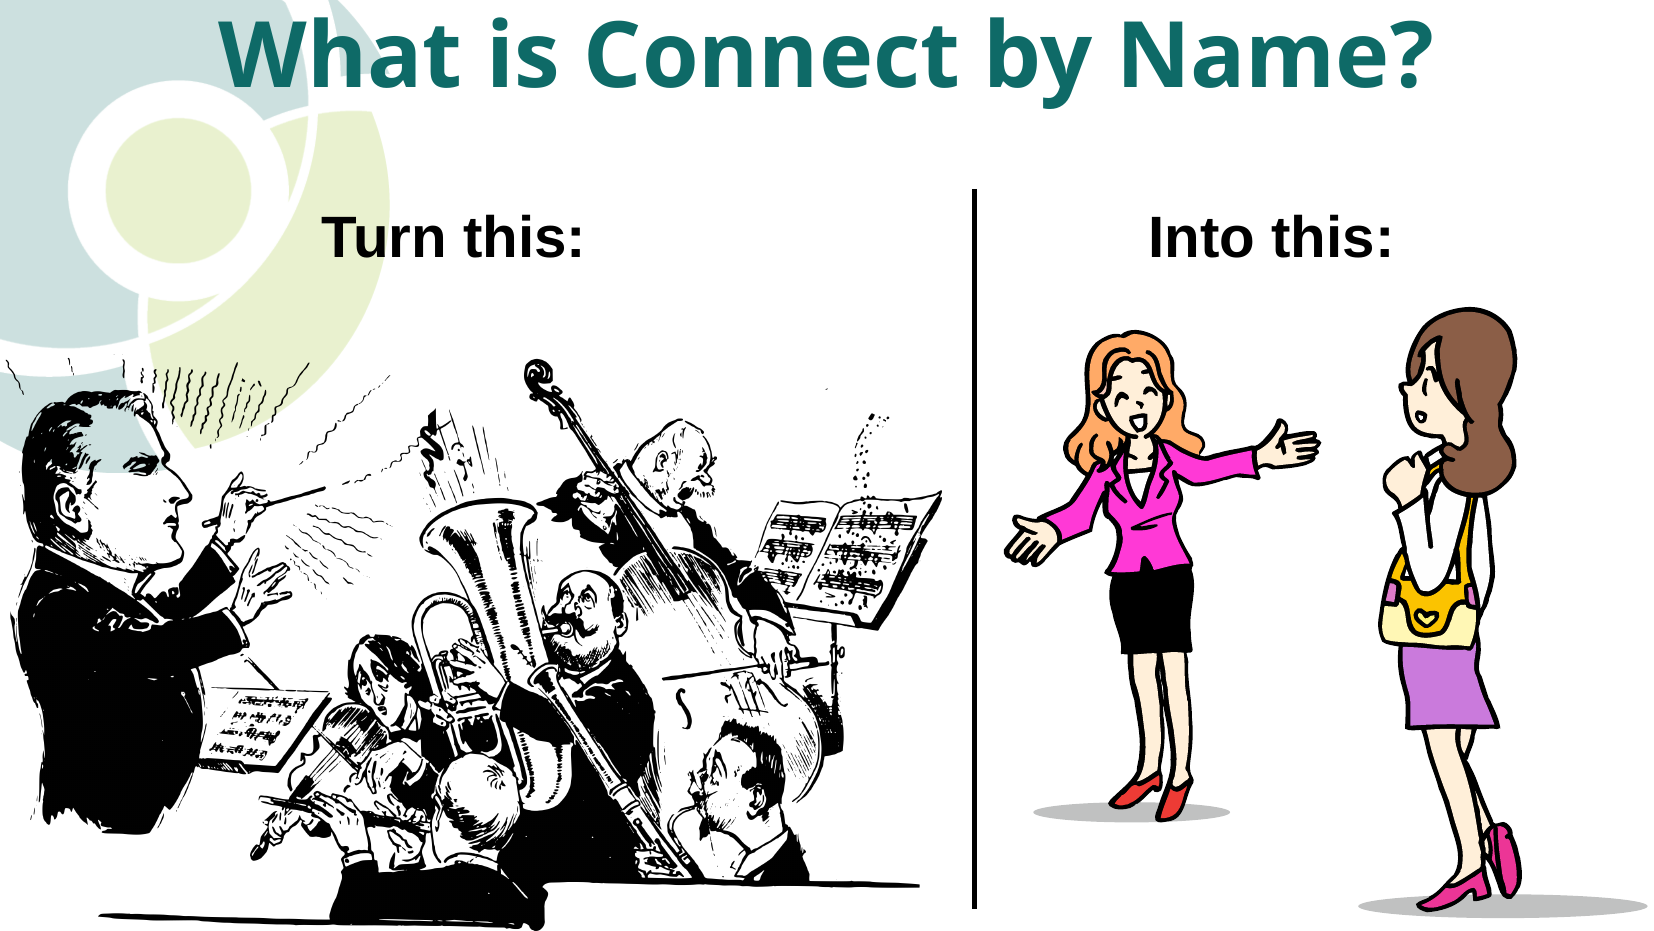

# What is Connect by Name?
Turn this:
Into this: